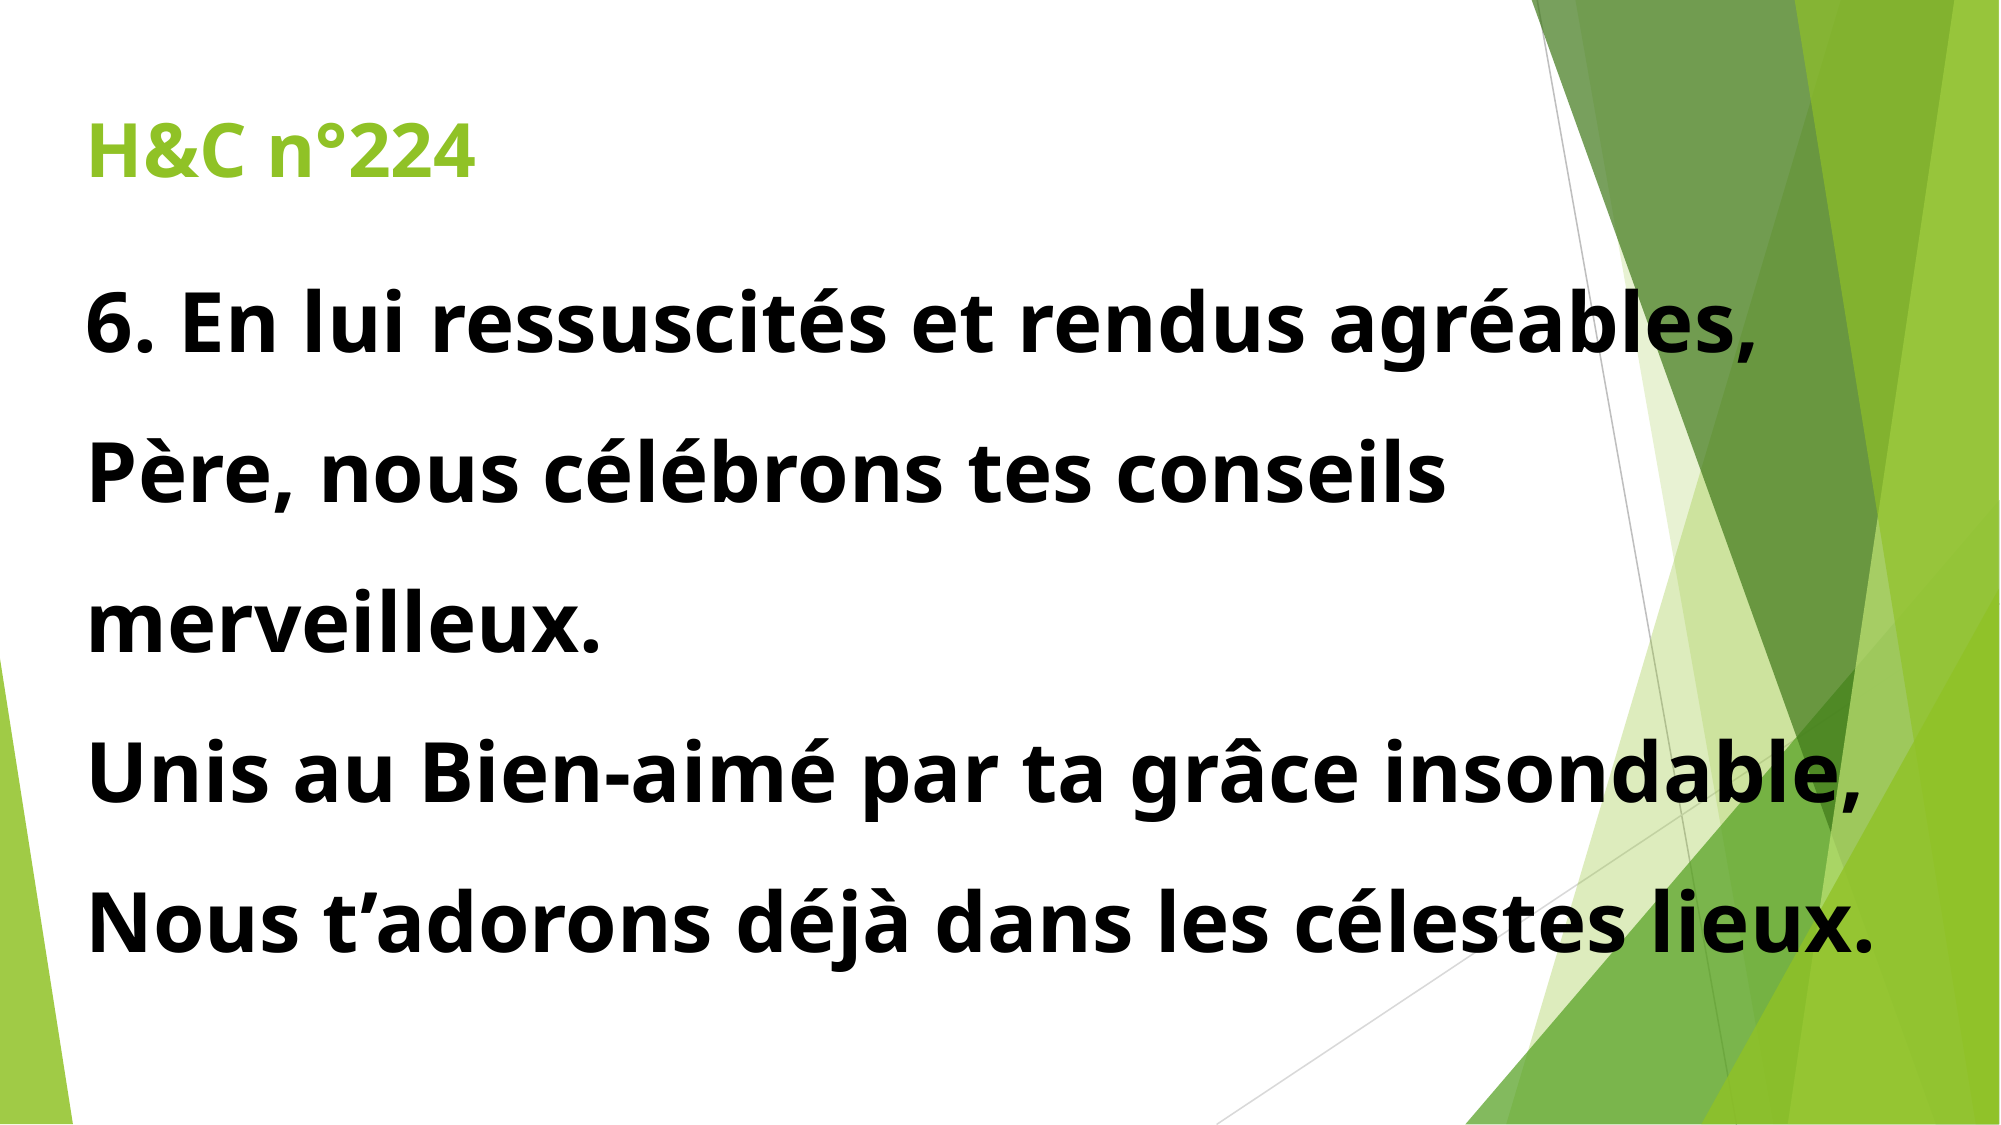

H&C n°224
6. En lui ressuscités et rendus agréables,
Père, nous célébrons tes conseils merveilleux.
Unis au Bien-aimé par ta grâce insondable,
Nous t’adorons déjà dans les célestes lieux.